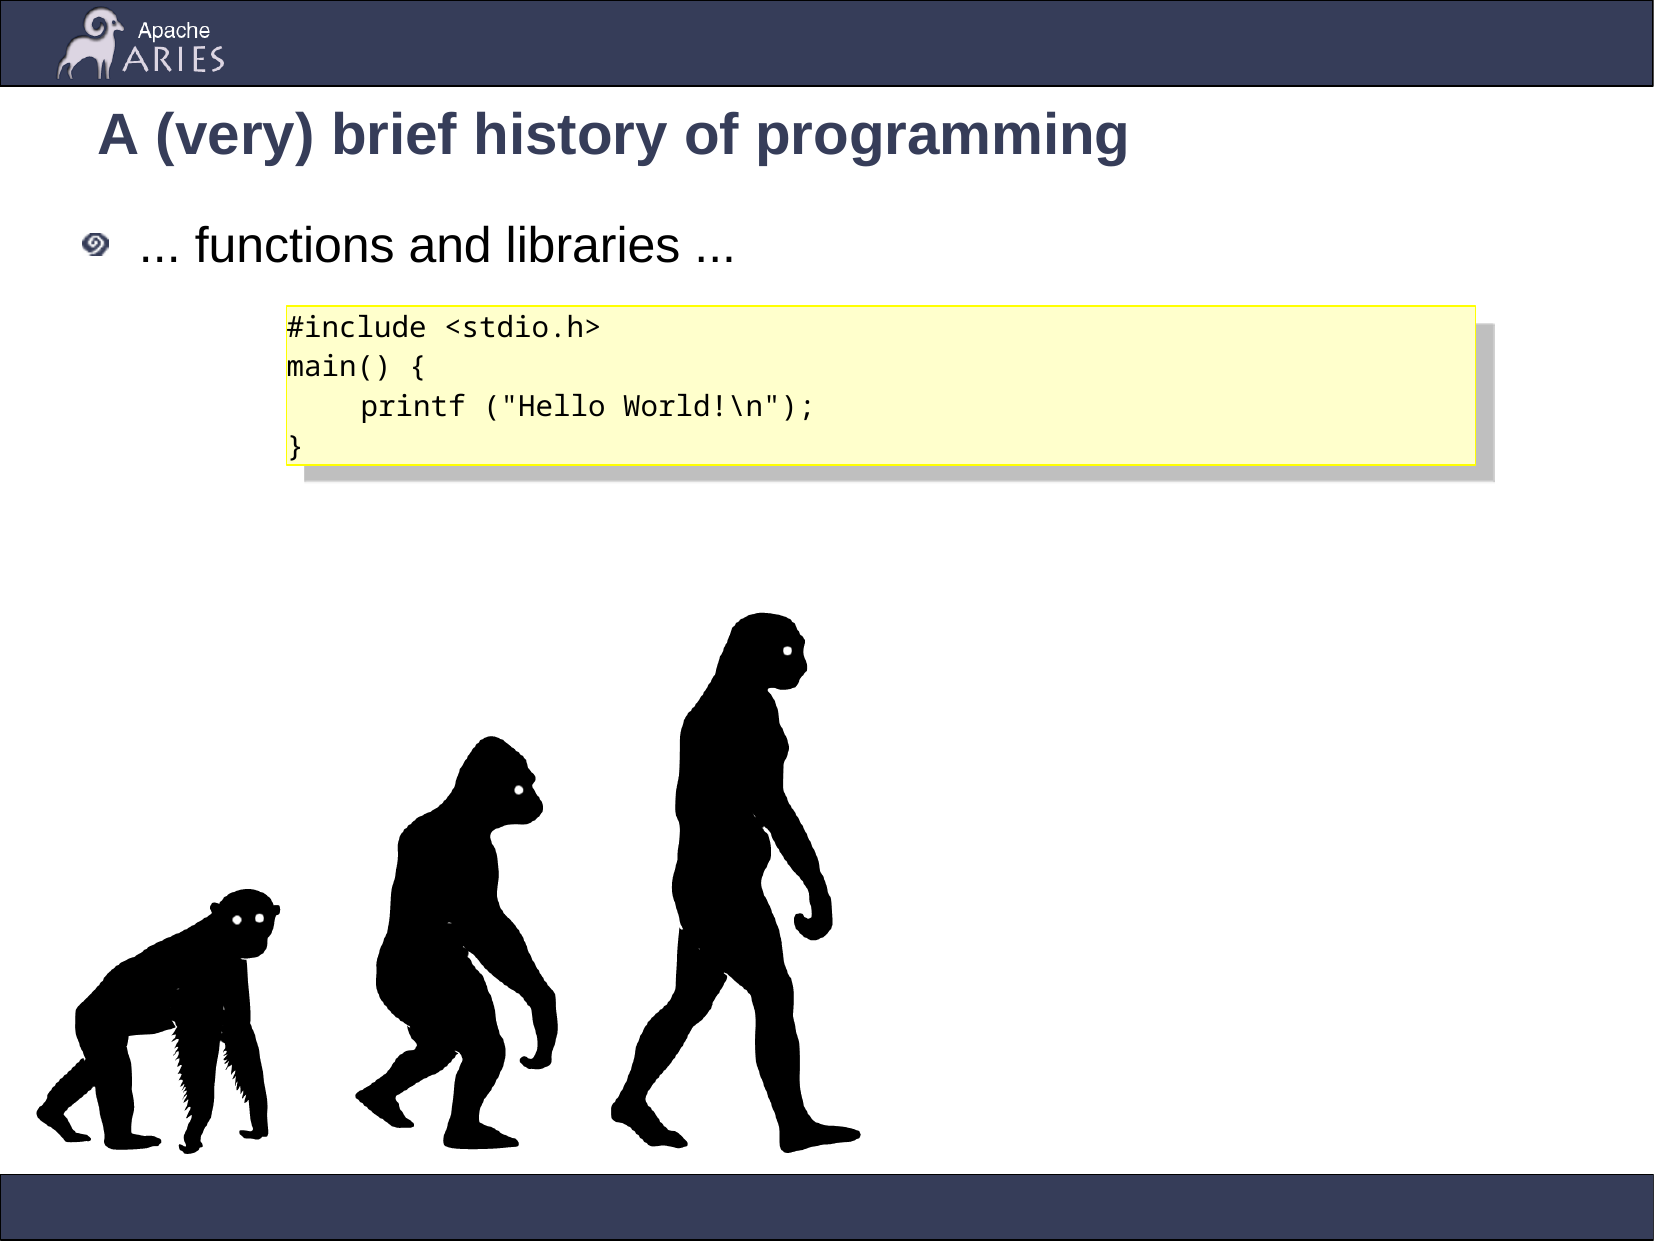

# A (very) brief history of programming
... functions and libraries ...
#include <stdio.h>
main() {
	printf ("Hello World!\n");
}
March12, 2010
QCon London 2010 Ian Robinson
4